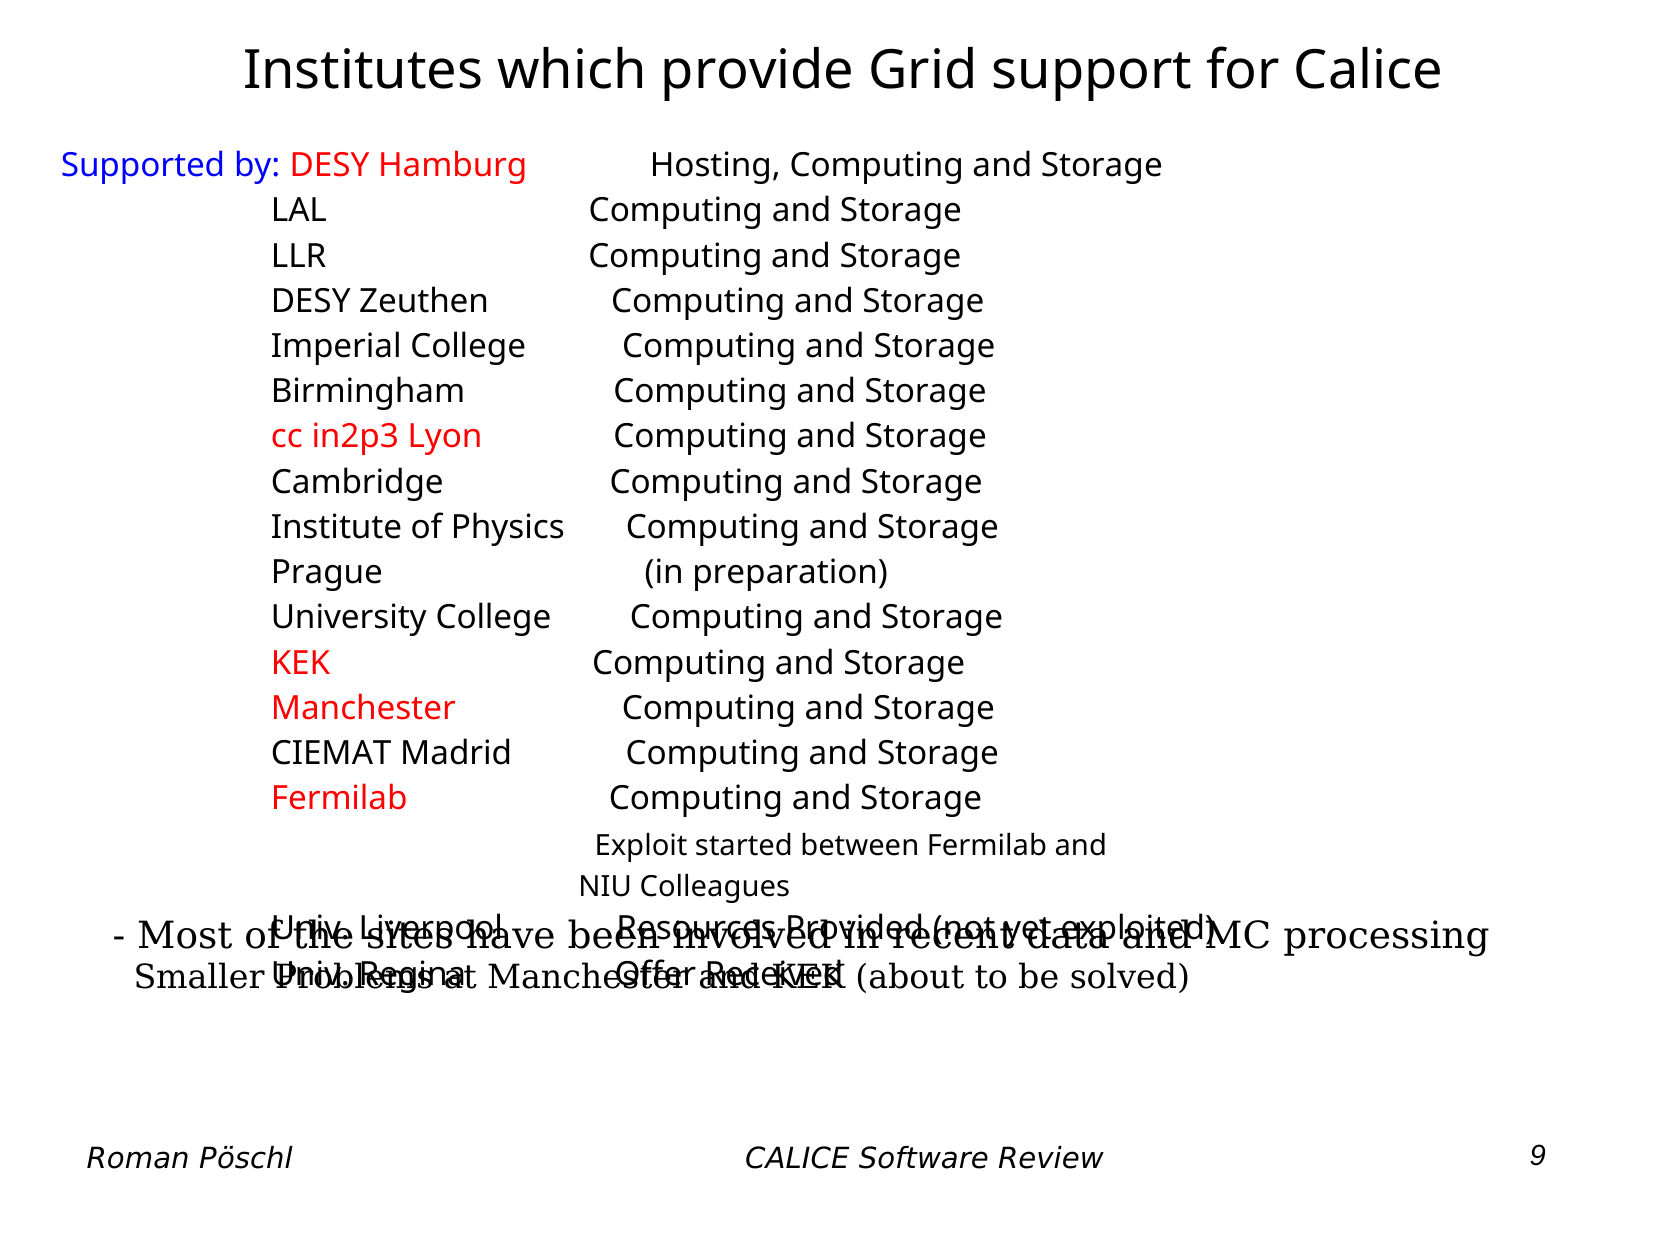

# Institutes which provide Grid support for Calice
Supported by: DESY Hamburg Hosting, Computing and Storage
 LAL Computing and Storage
 LLR Computing and Storage
 DESY Zeuthen Computing and Storage
 Imperial College Computing and Storage
 Birmingham Computing and Storage
 cc in2p3 Lyon Computing and Storage
 Cambridge Computing and Storage
 Institute of Physics Computing and Storage
 Prague (in preparation)
 University College Computing and Storage
 KEK Computing and Storage
 Manchester Computing and Storage
 CIEMAT Madrid Computing and Storage
 Fermilab Computing and Storage
 Exploit started between Fermilab and
 NIU Colleagues
 Univ. Liverpool Resources Provided (not yet exploited)
 Univ. Regina Offer Received
- Most of the sites have been involved in recent data and MC processing
 Smaller Problems at Manchester and KEK (about to be solved)